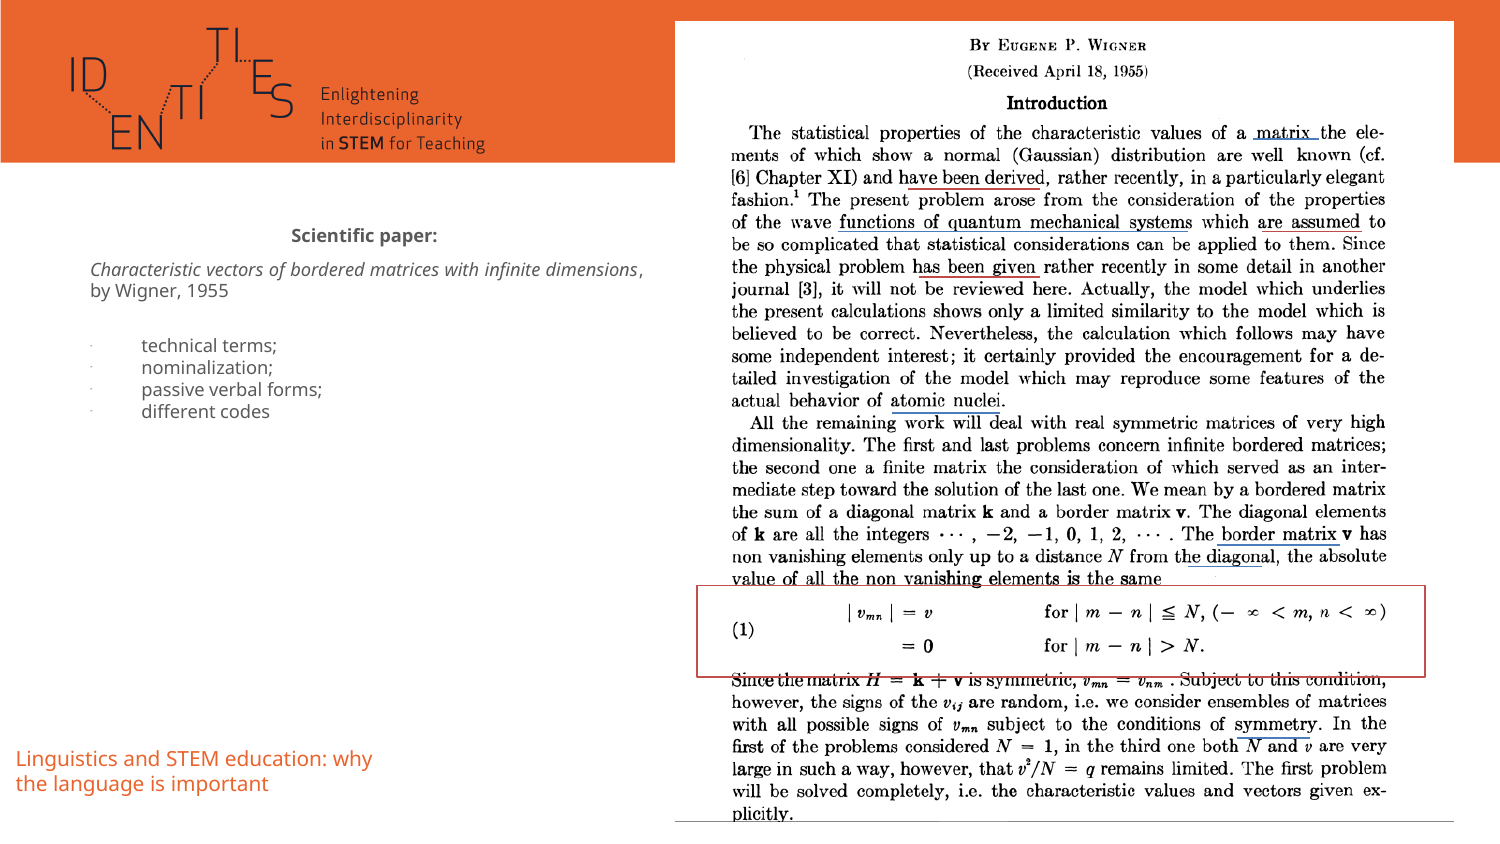

#
Scientific paper:
Characteristic vectors of bordered matrices with infinite dimensions, by Wigner, 1955
technical terms;
nominalization;
passive verbal forms;
different codes
Linguistics and STEM education: why the language is important